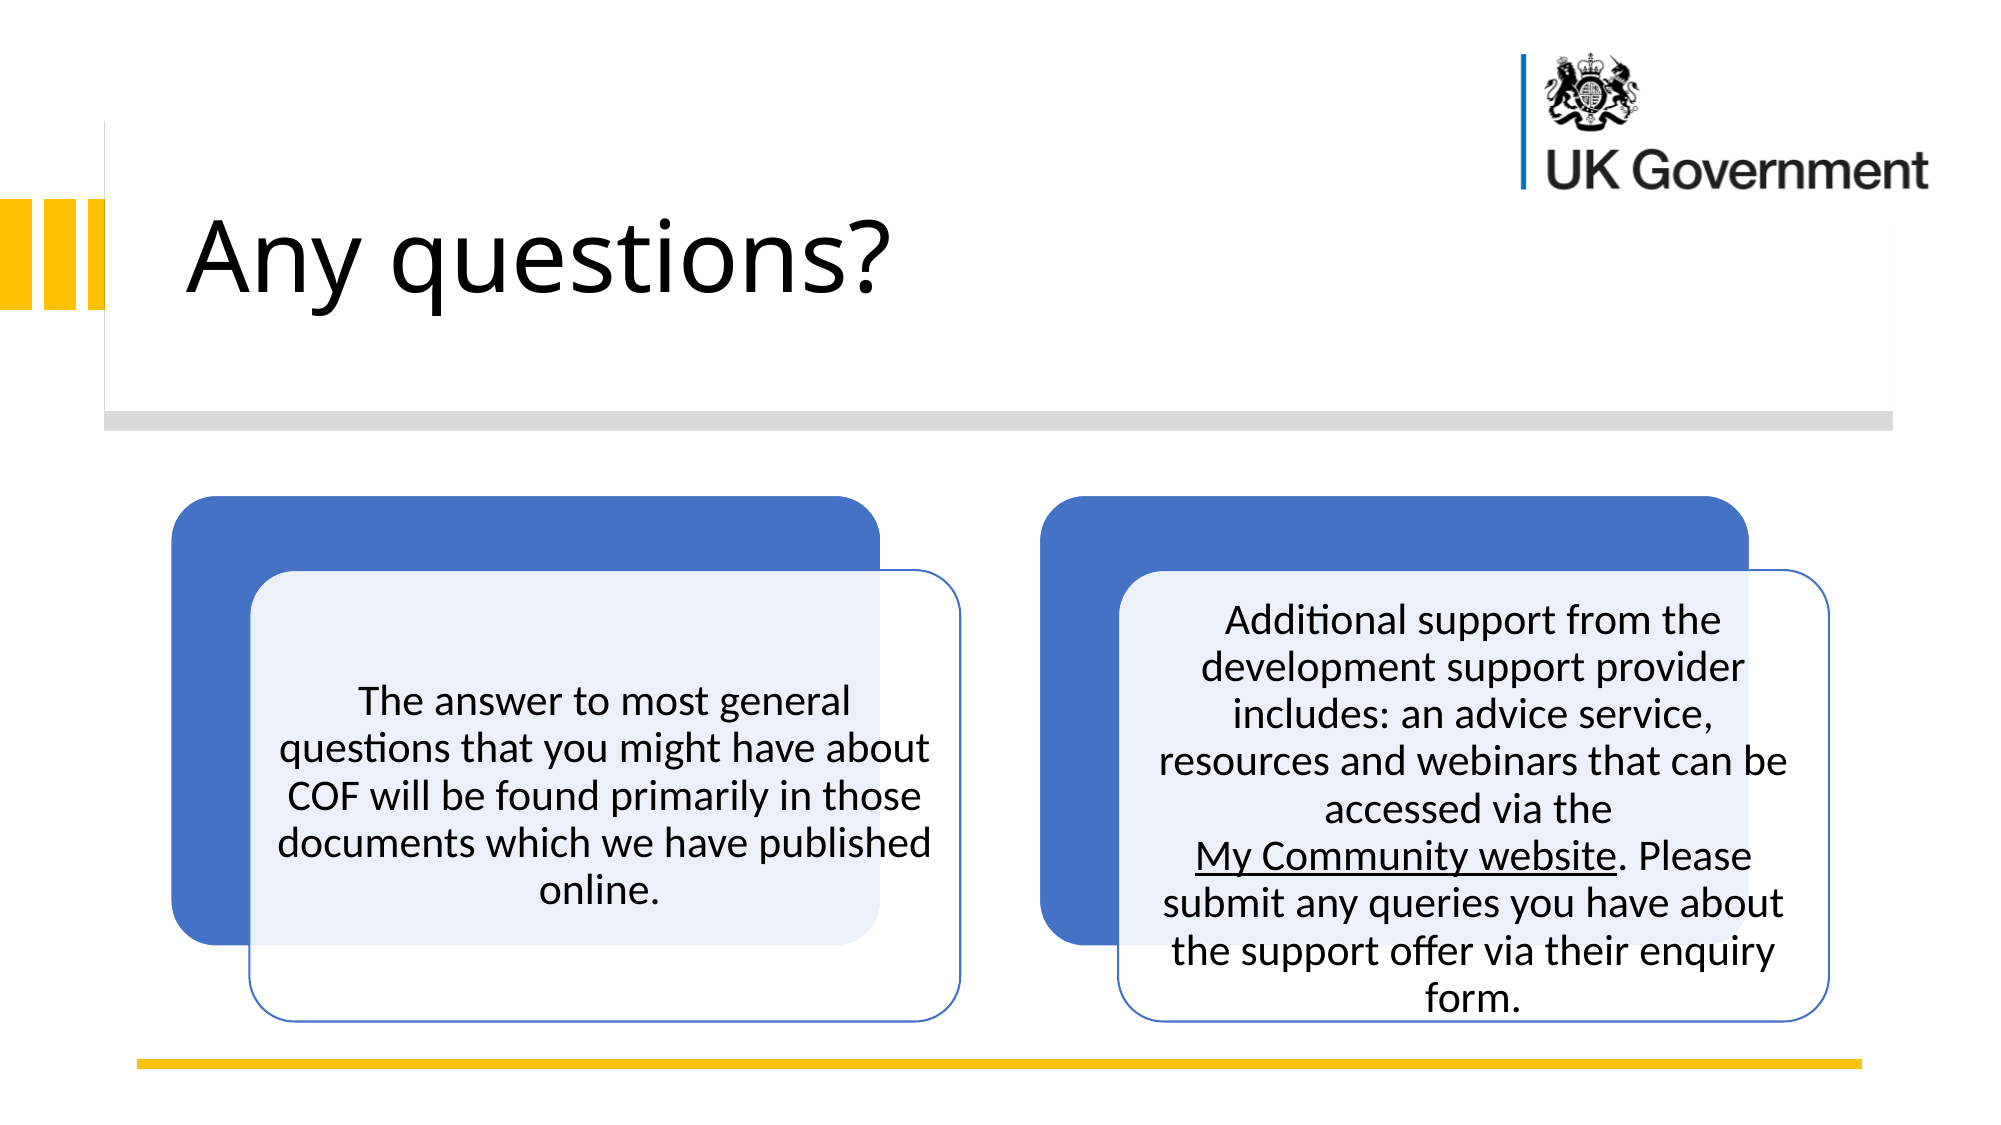

# Any questions?
The answer to most general questions that you might have about COF will be found primarily in those documents which we have published online.
Additional support from the development support provider includes: an advice service, resources and webinars that can be accessed via the My Community website. Please submit any queries you have about the support offer via their enquiry form.